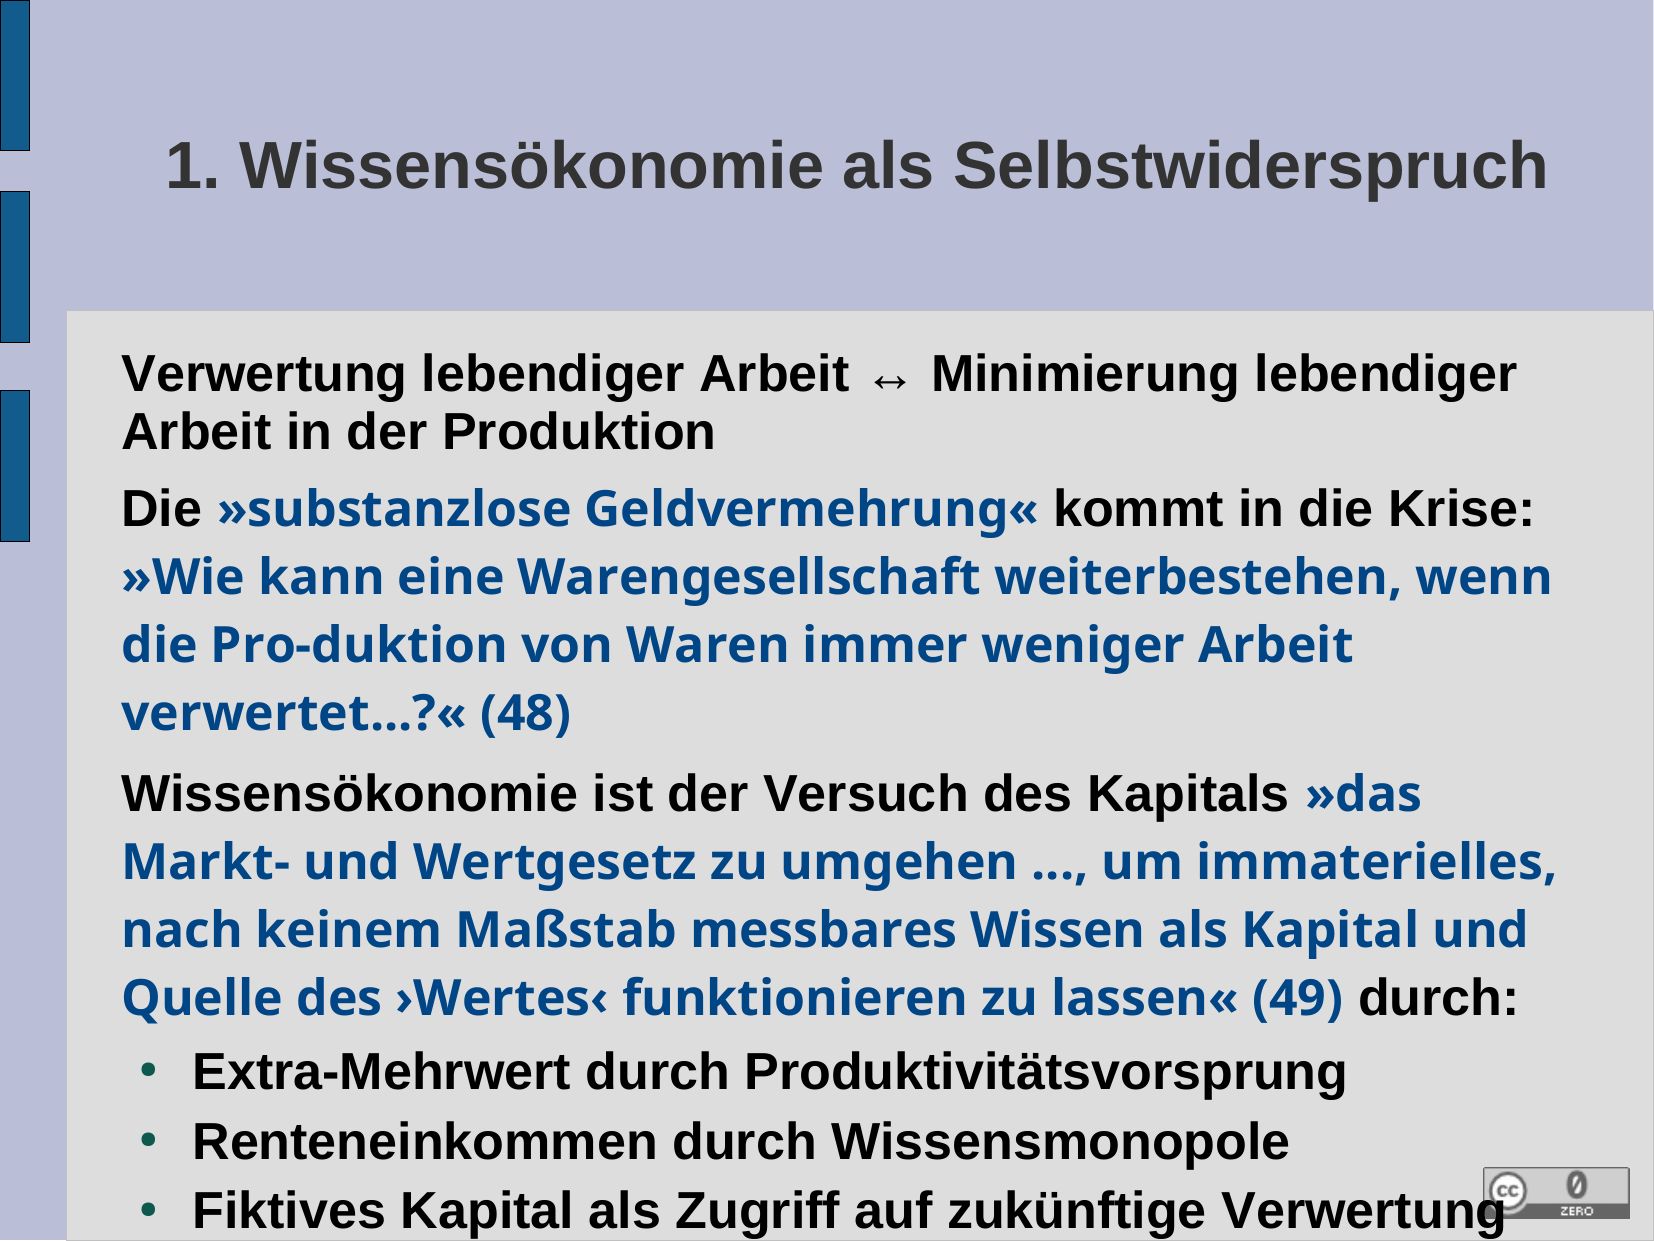

# 1. Wissensökonomie als Selbstwiderspruch
Verwertung lebendiger Arbeit ↔ Minimierung lebendiger Arbeit in der Produktion
Die »substanzlose Geldvermehrung« kommt in die Krise: »Wie kann eine Warengesellschaft weiterbestehen, wenn die Pro-duktion von Waren immer weniger Arbeit verwertet...?« (48)
Wissensökonomie ist der Versuch des Kapitals »das Markt- und Wertgesetz zu umgehen ..., um immaterielles, nach keinem Maßstab messbares Wissen als Kapital und Quelle des ›Wertes‹ funktionieren zu lassen« (49) durch:
Extra-Mehrwert durch Produktivitätsvorsprung
Renteneinkommen durch Wissensmonopole
Fiktives Kapital als Zugriff auf zukünftige Verwertung